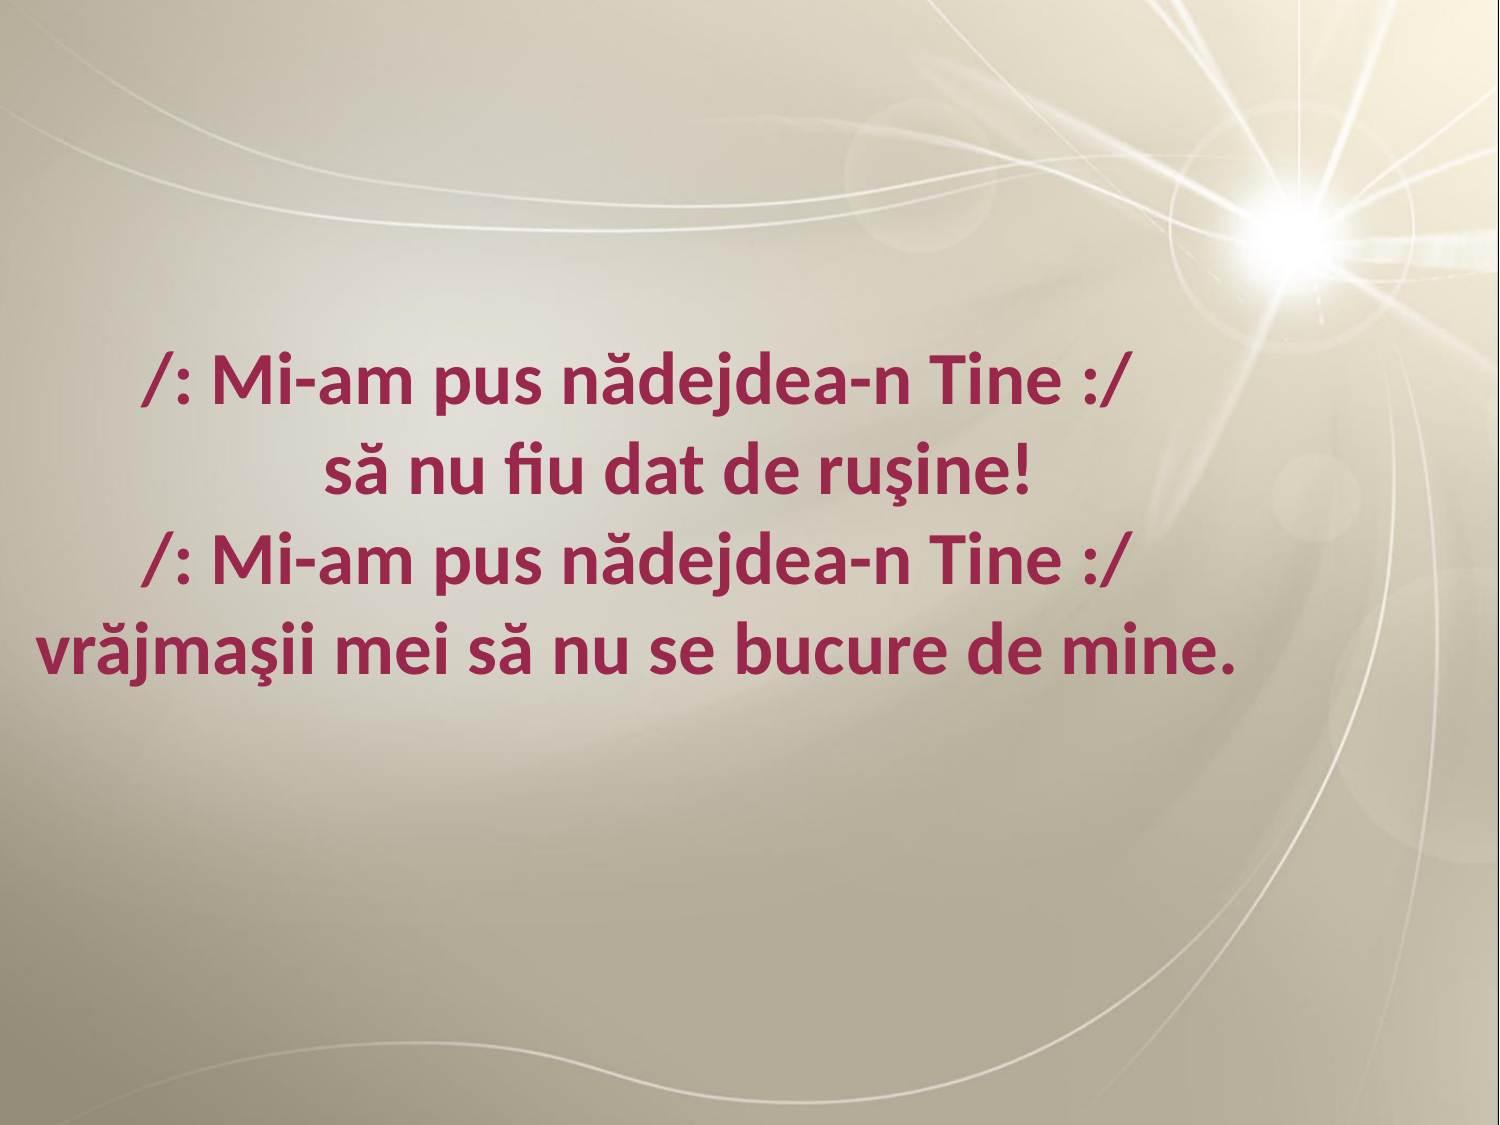

# /: Mi-am pus nădejdea-n Tine :/ să nu fiu dat de ruşine! /: Mi-am pus nădejdea-n Tine :/ vrăjmaşii mei să nu se bucure de mine.